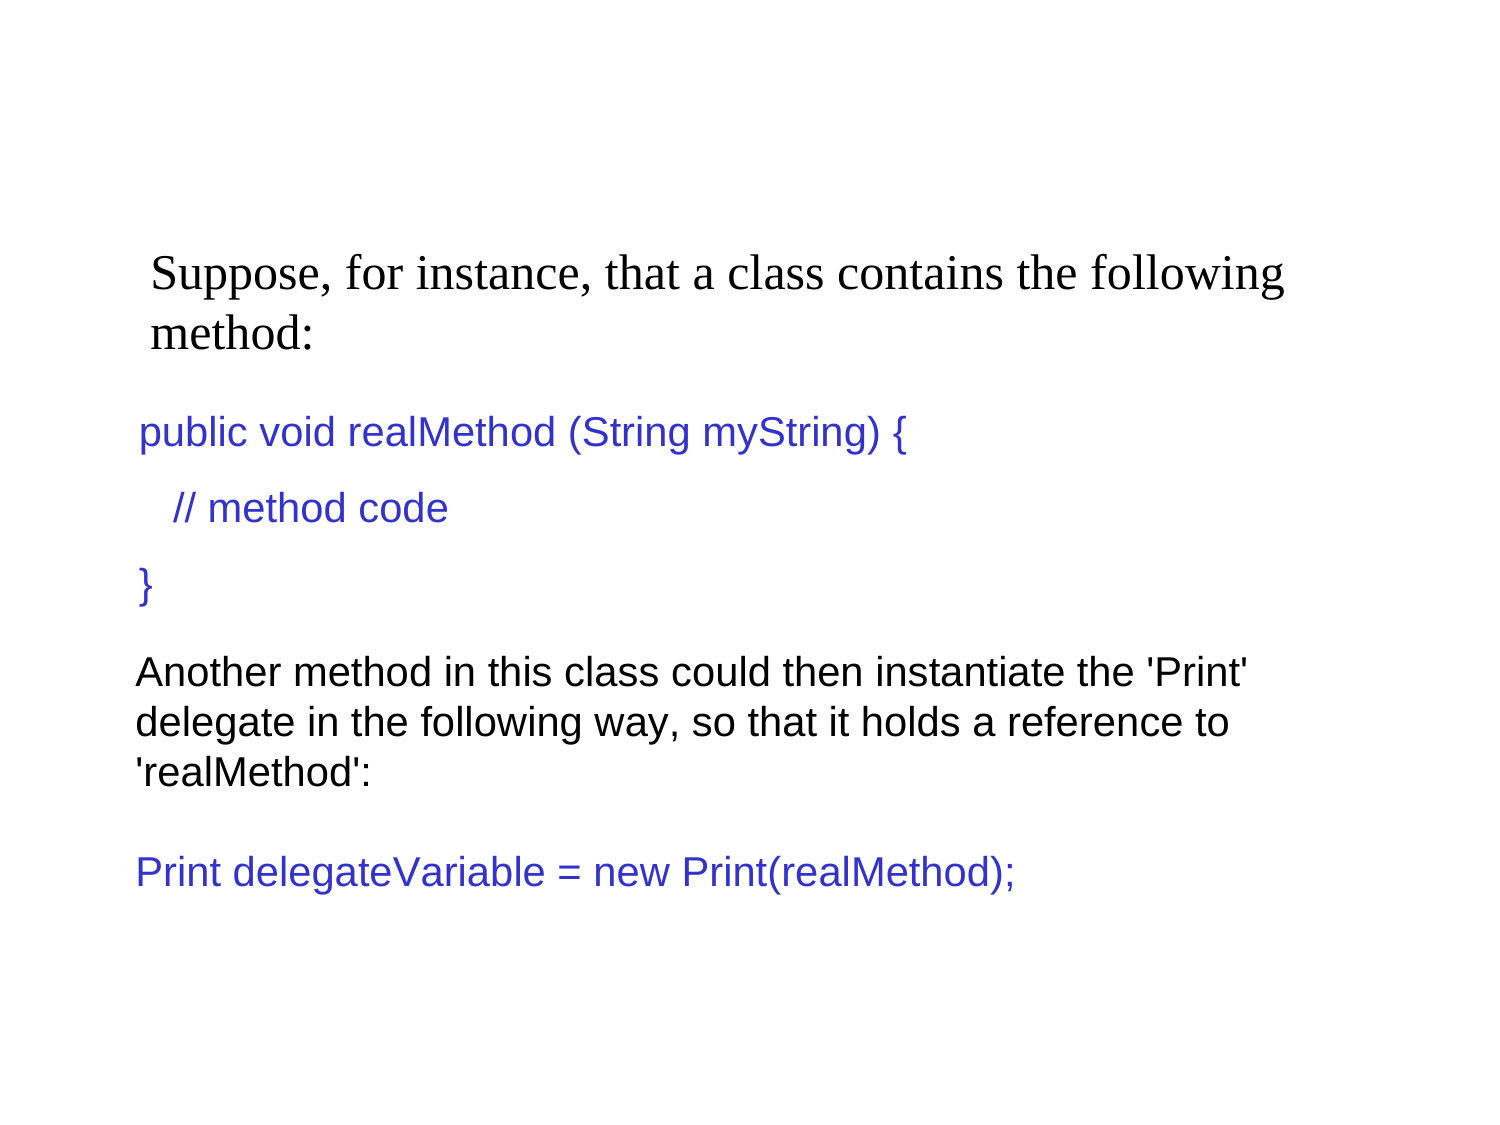

#
Suppose, for instance, that a class contains the following method:
public void realMethod (String myString) {
   // method code
}
Another method in this class could then instantiate the 'Print' delegate in the following way, so that it holds a reference to 'realMethod':
Print delegateVariable = new Print(realMethod);